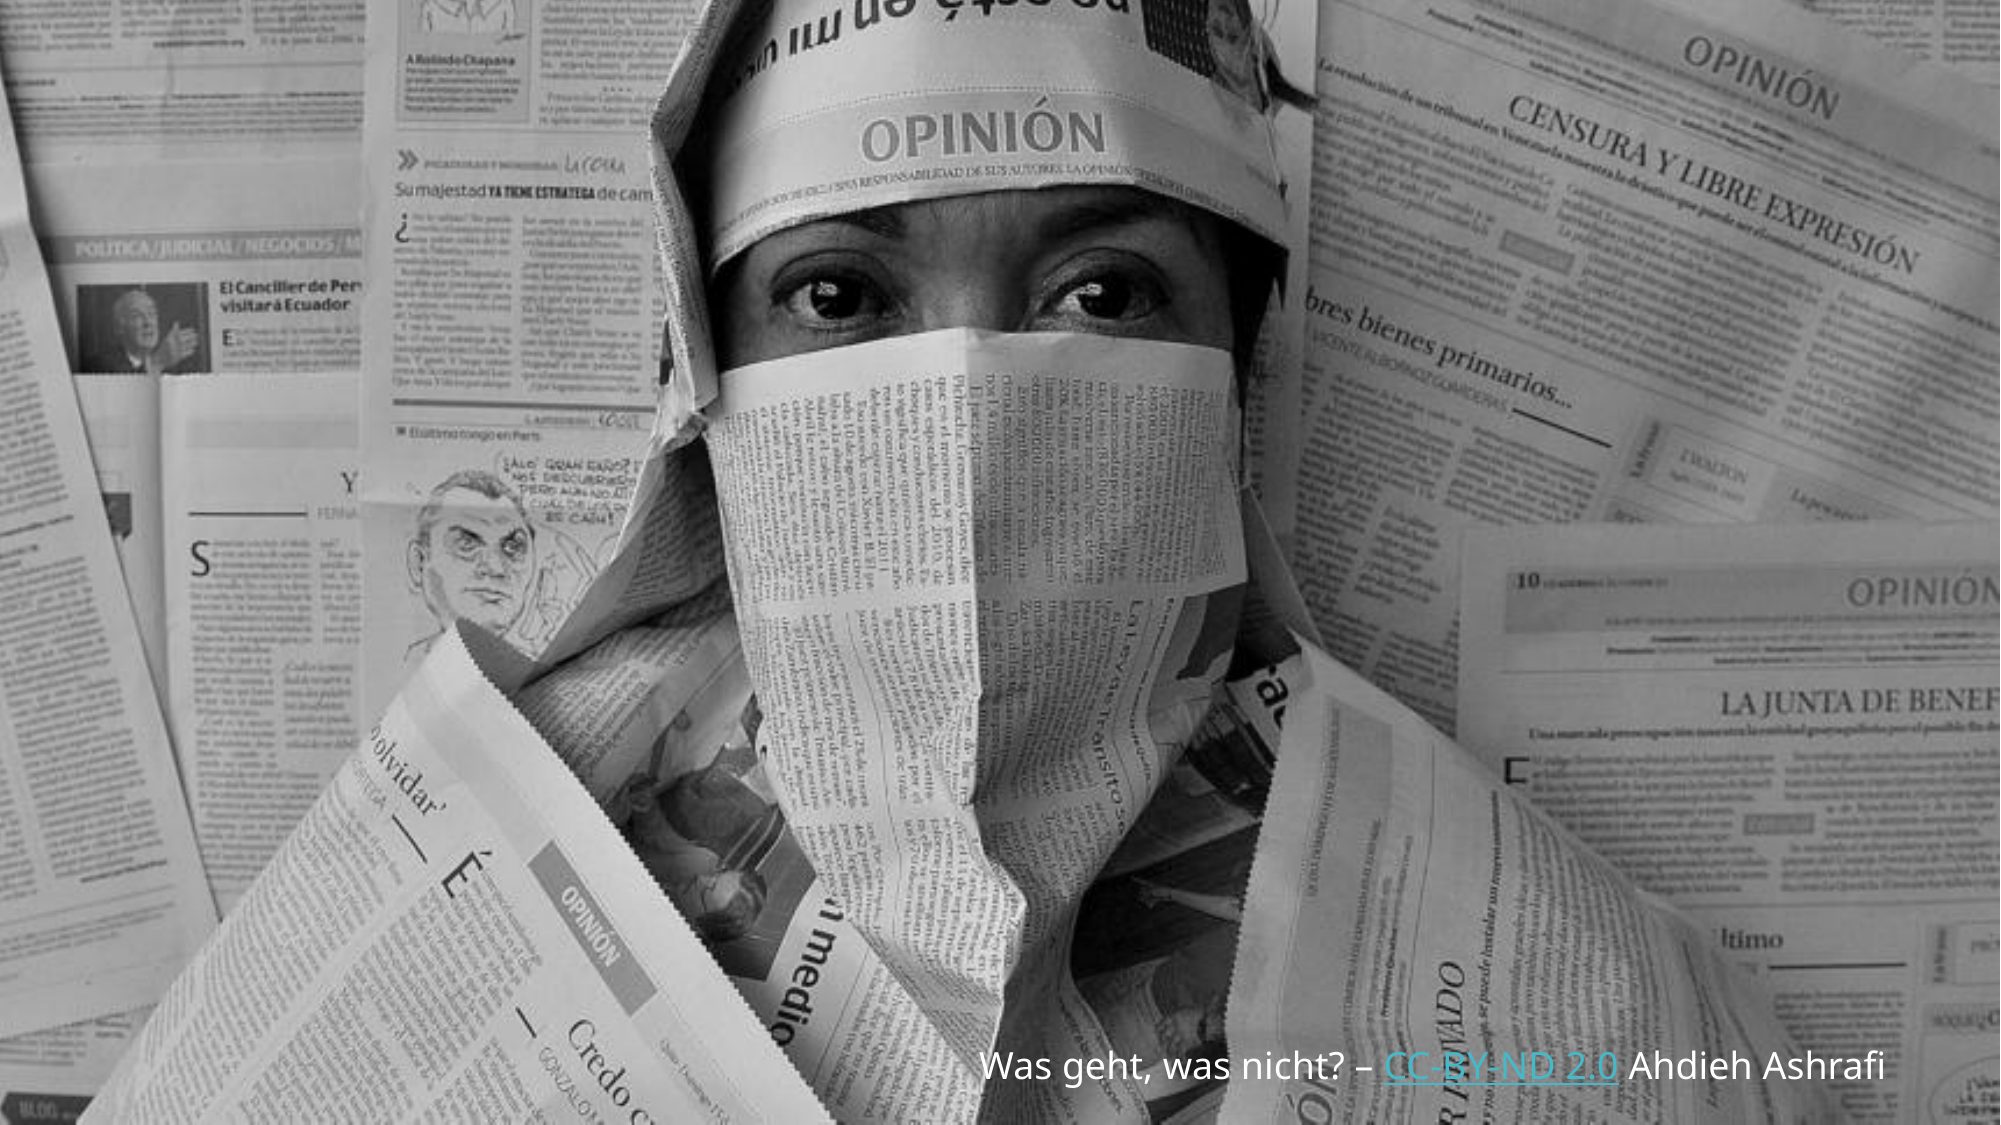

Was geht, was nicht? – CC-BY-ND 2.0 Ahdieh Ashrafi